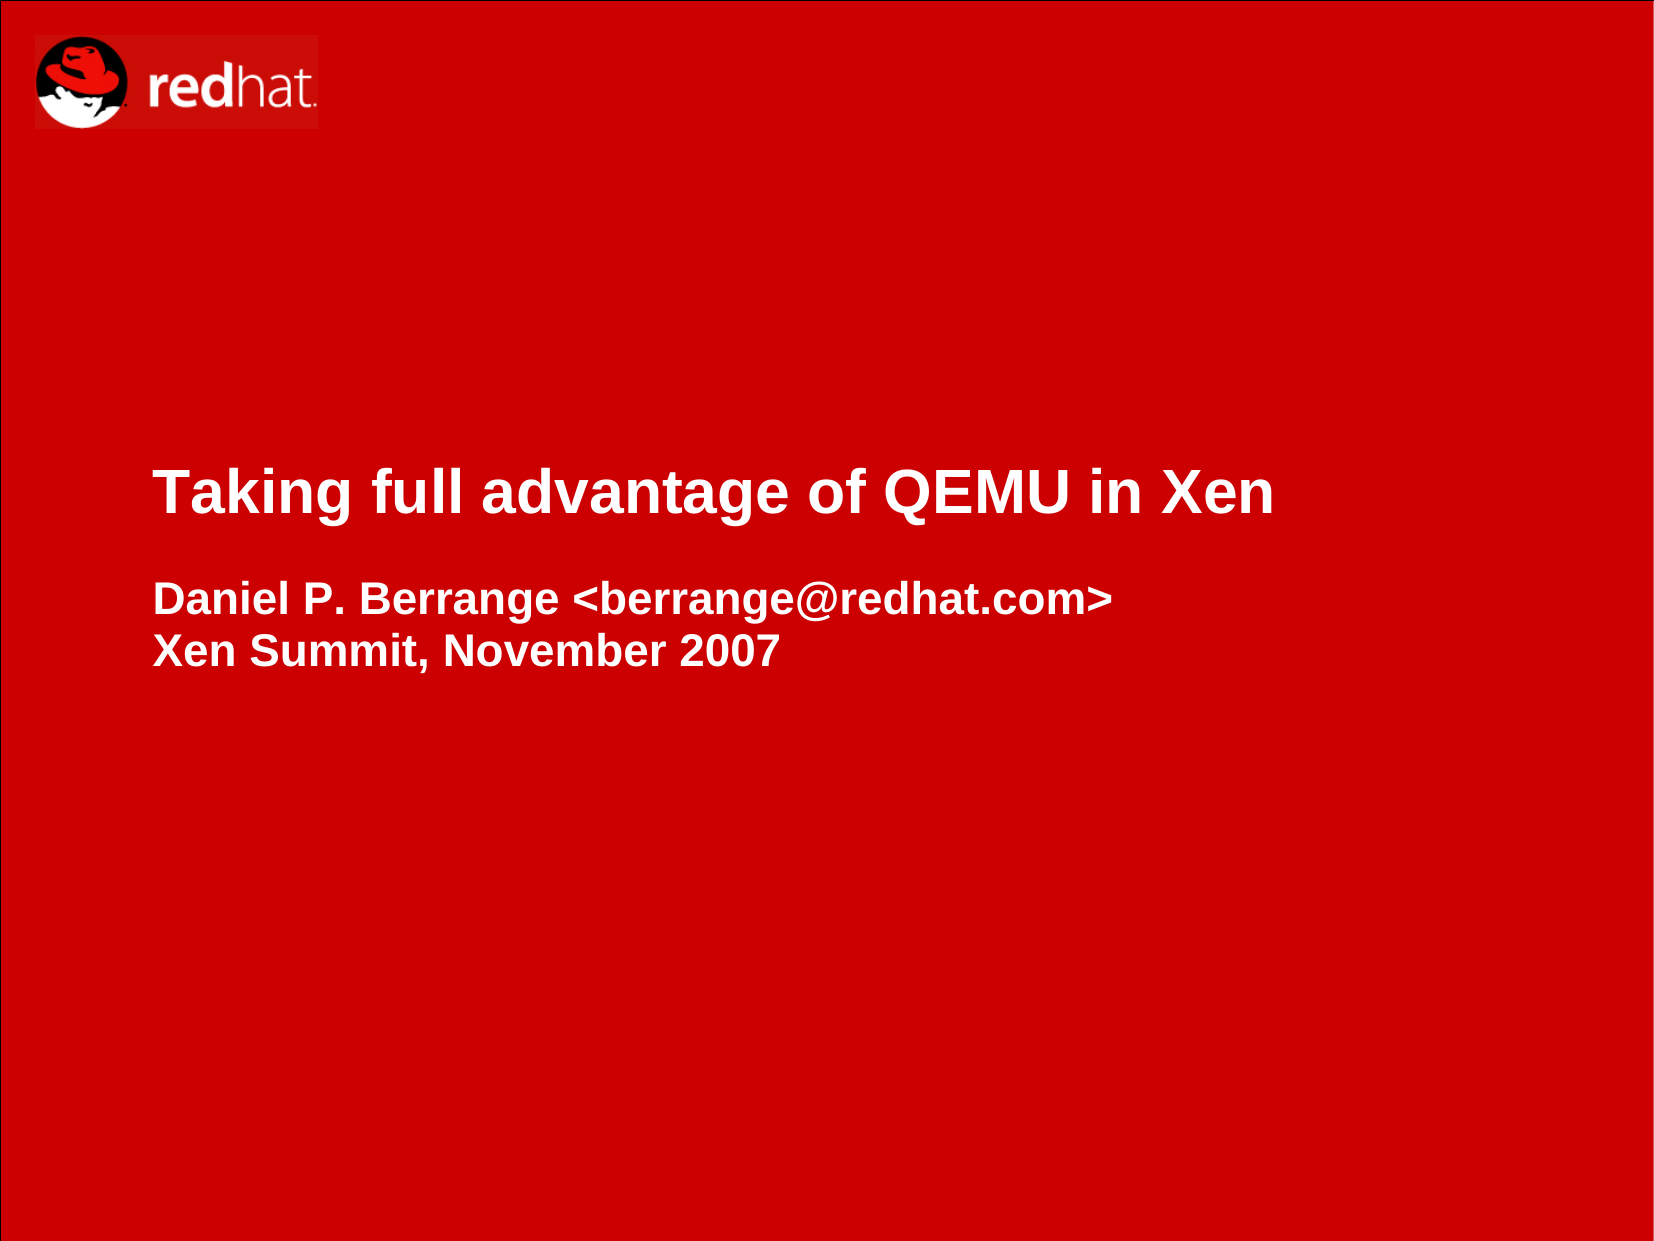

Taking full advantage of QEMU in Xen
Daniel P. Berrange <berrange@redhat.com>
Xen Summit, November 2007